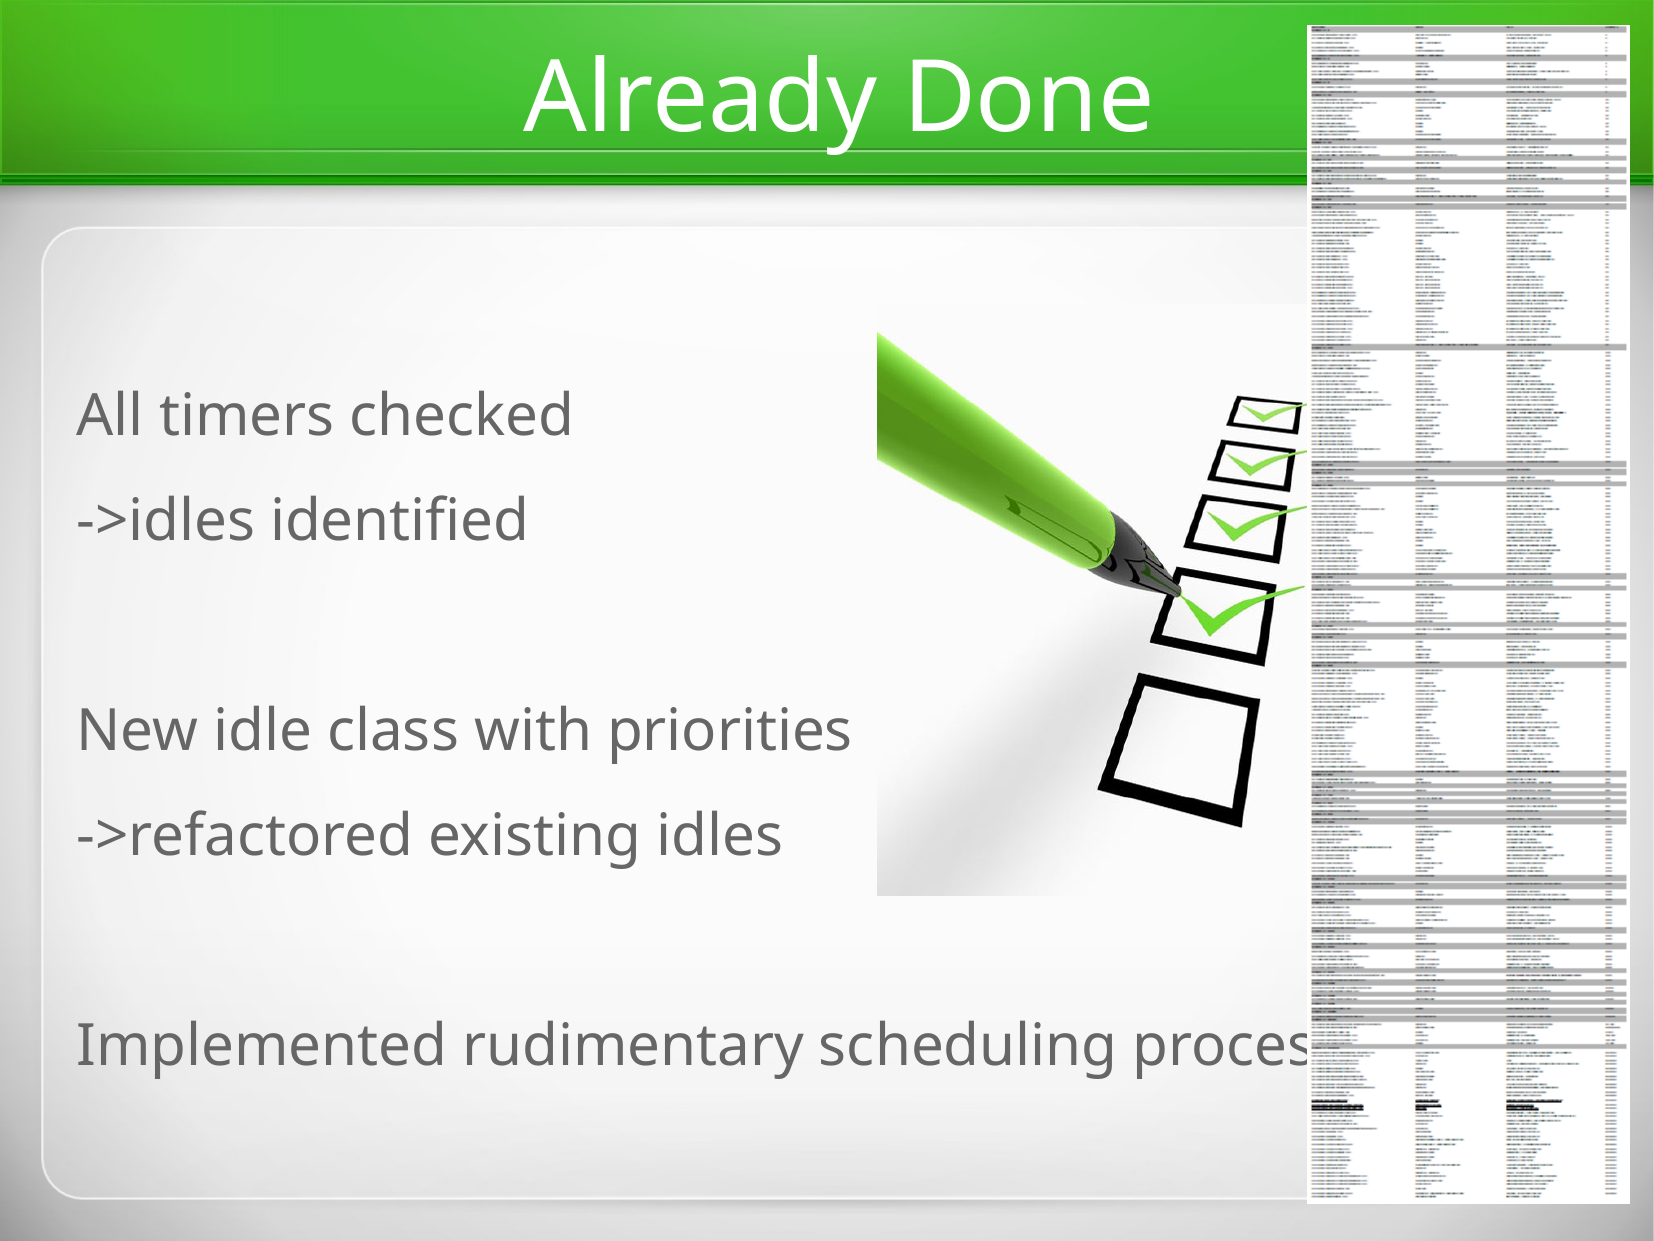

# Already Done
All timers checked
->idles identified
New idle class with priorities
->refactored existing idles
Implemented rudimentary scheduling process